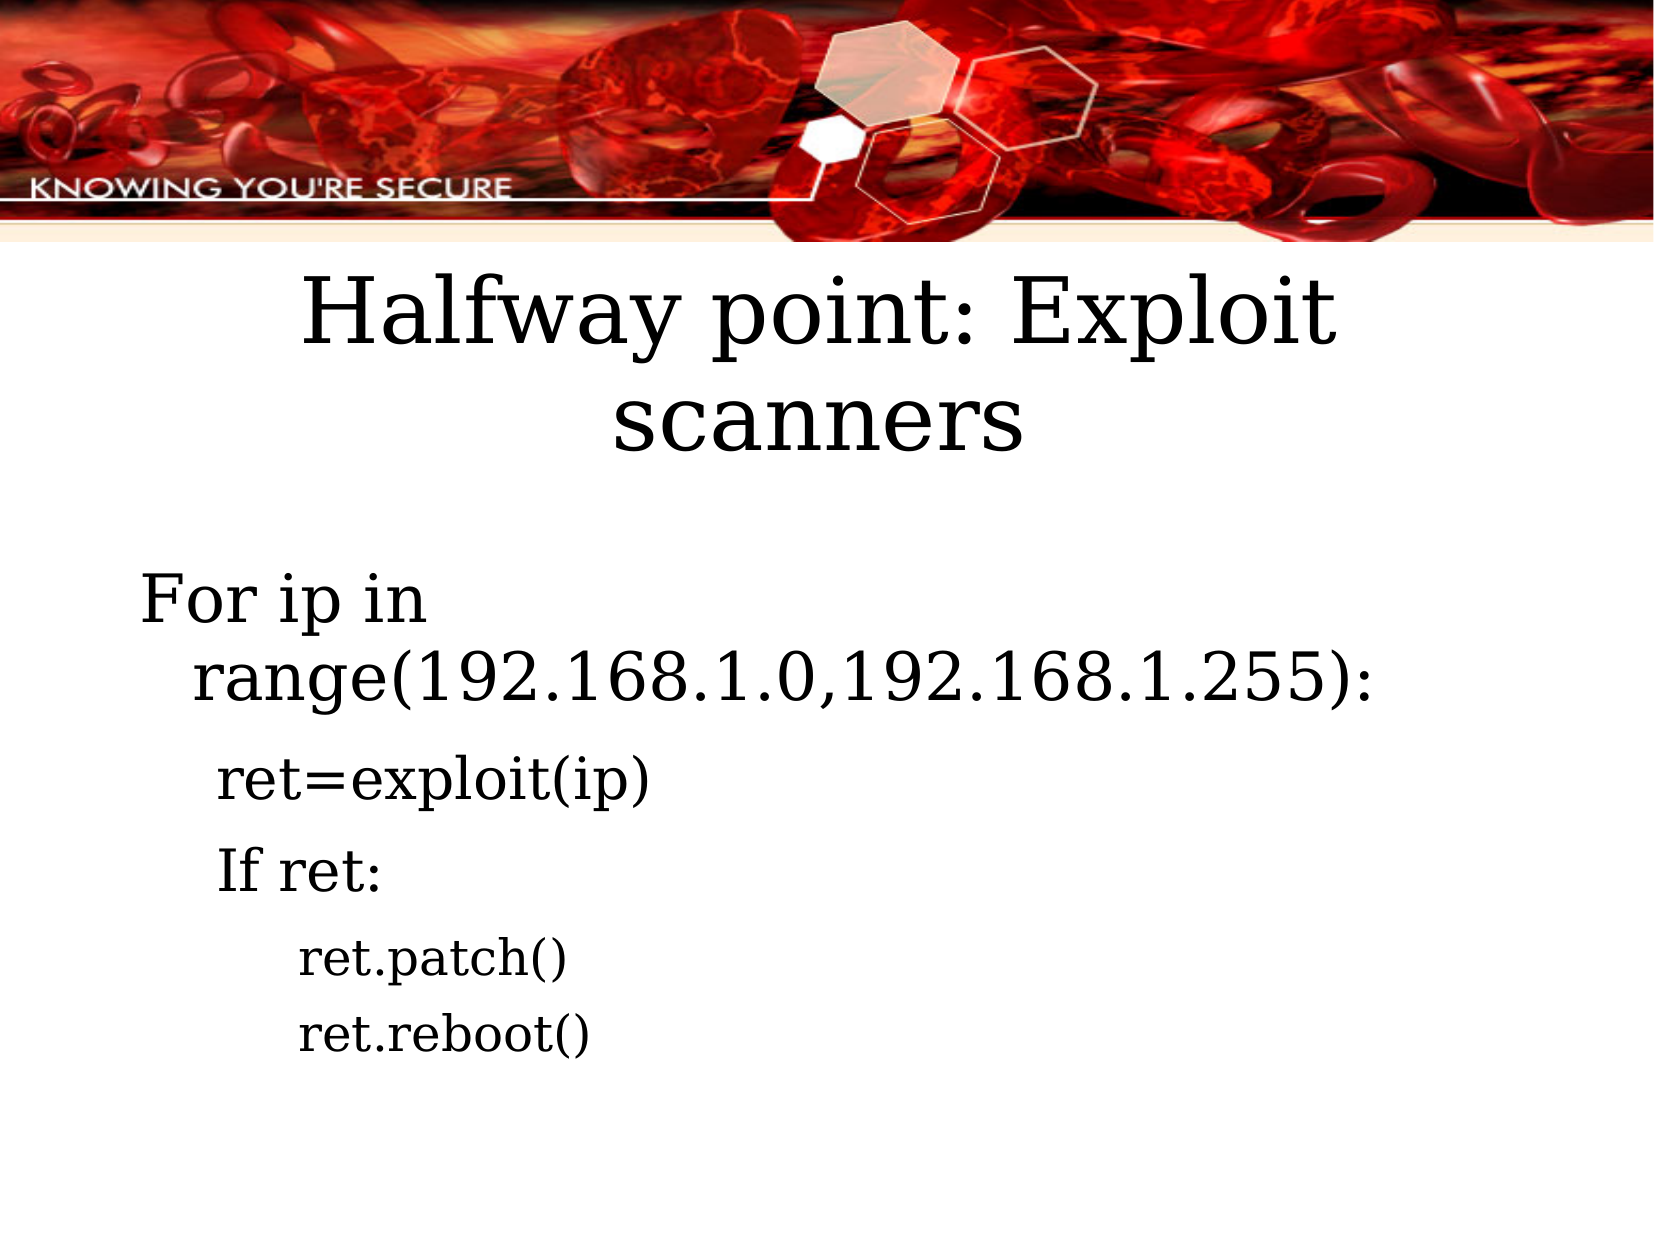

# Halfway point: Exploit scanners
For ip in range(192.168.1.0,192.168.1.255):
ret=exploit(ip)
If ret:
ret.patch()
ret.reboot()